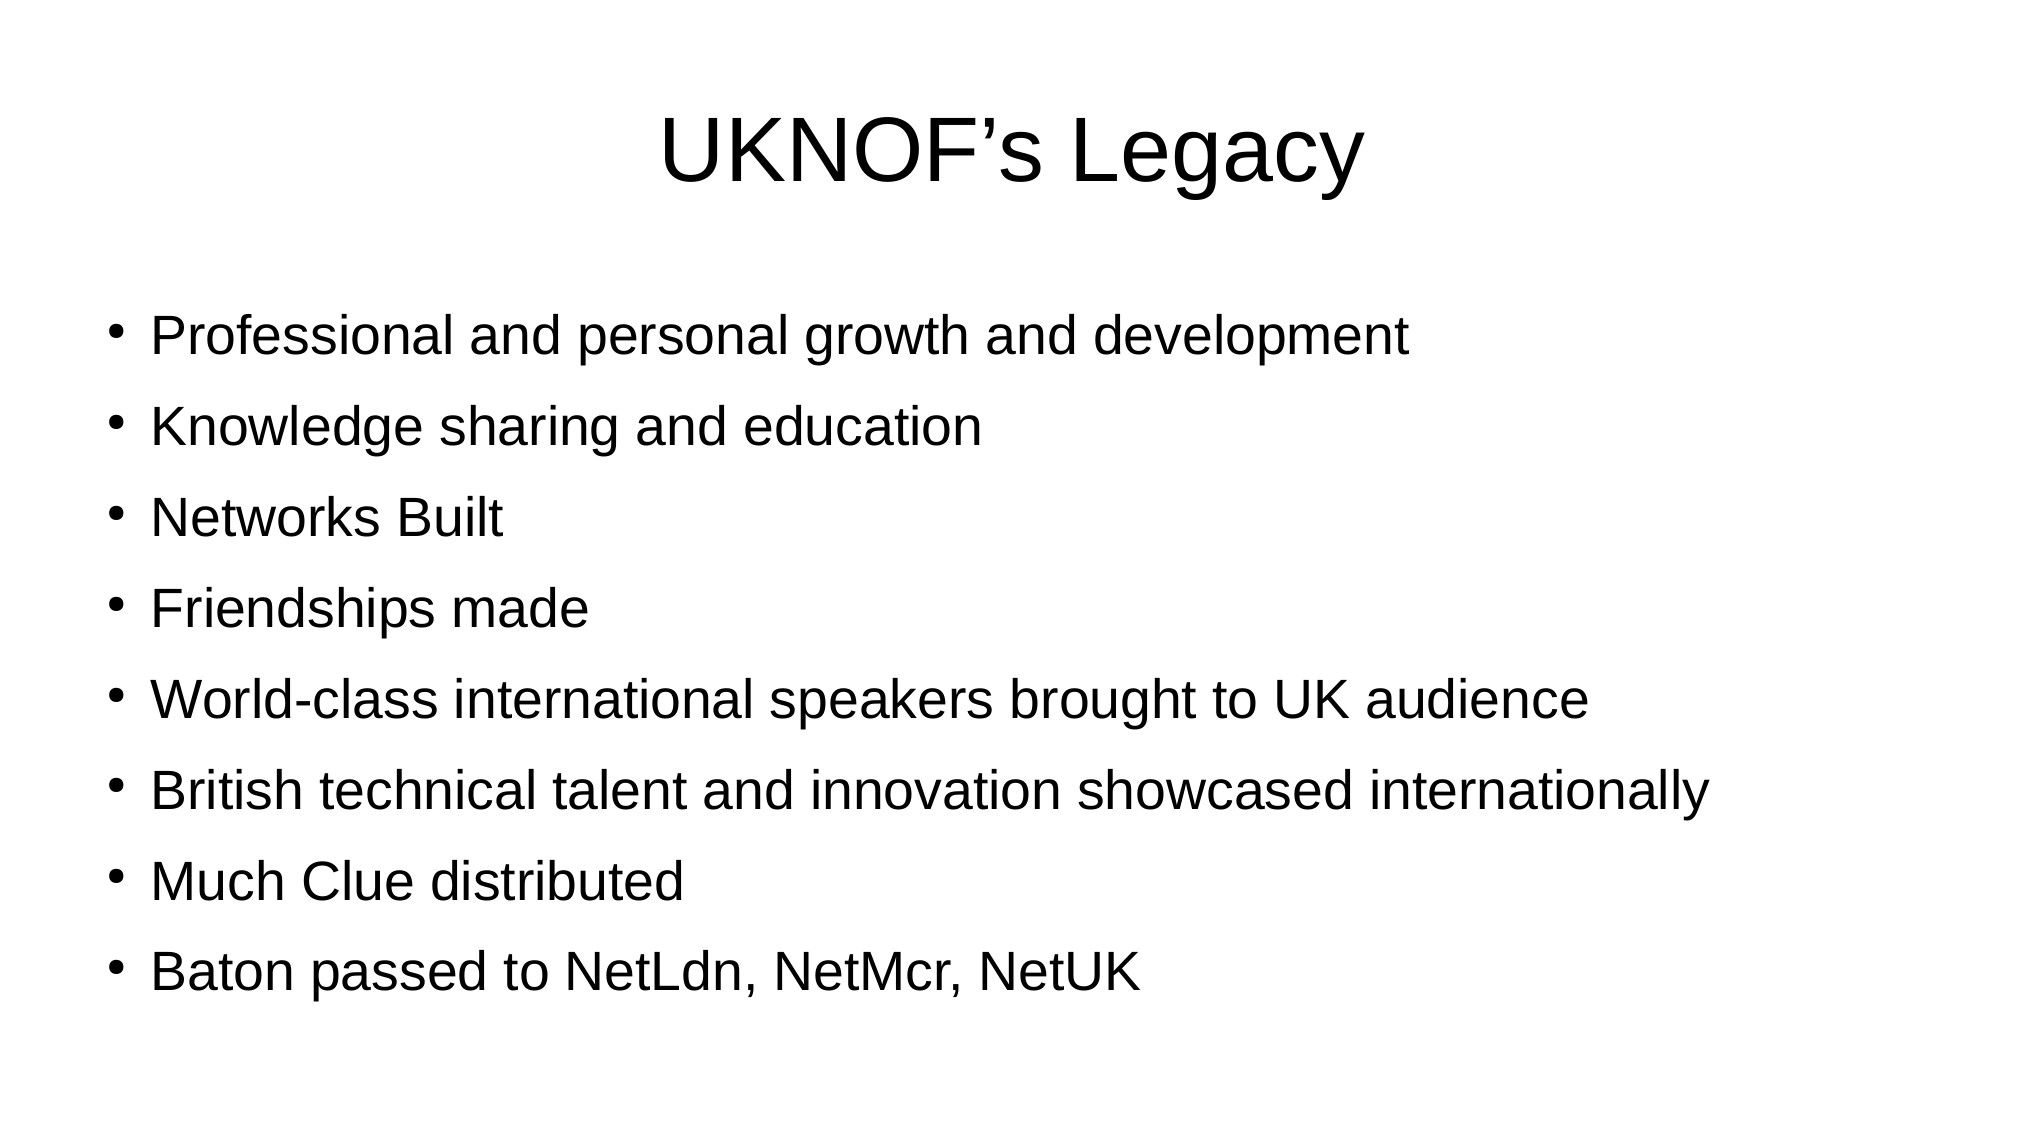

# UKNOF’s Legacy
Professional and personal growth and development
Knowledge sharing and education
Networks Built
Friendships made
World-class international speakers brought to UK audience
British technical talent and innovation showcased internationally
Much Clue distributed
Baton passed to NetLdn, NetMcr, NetUK